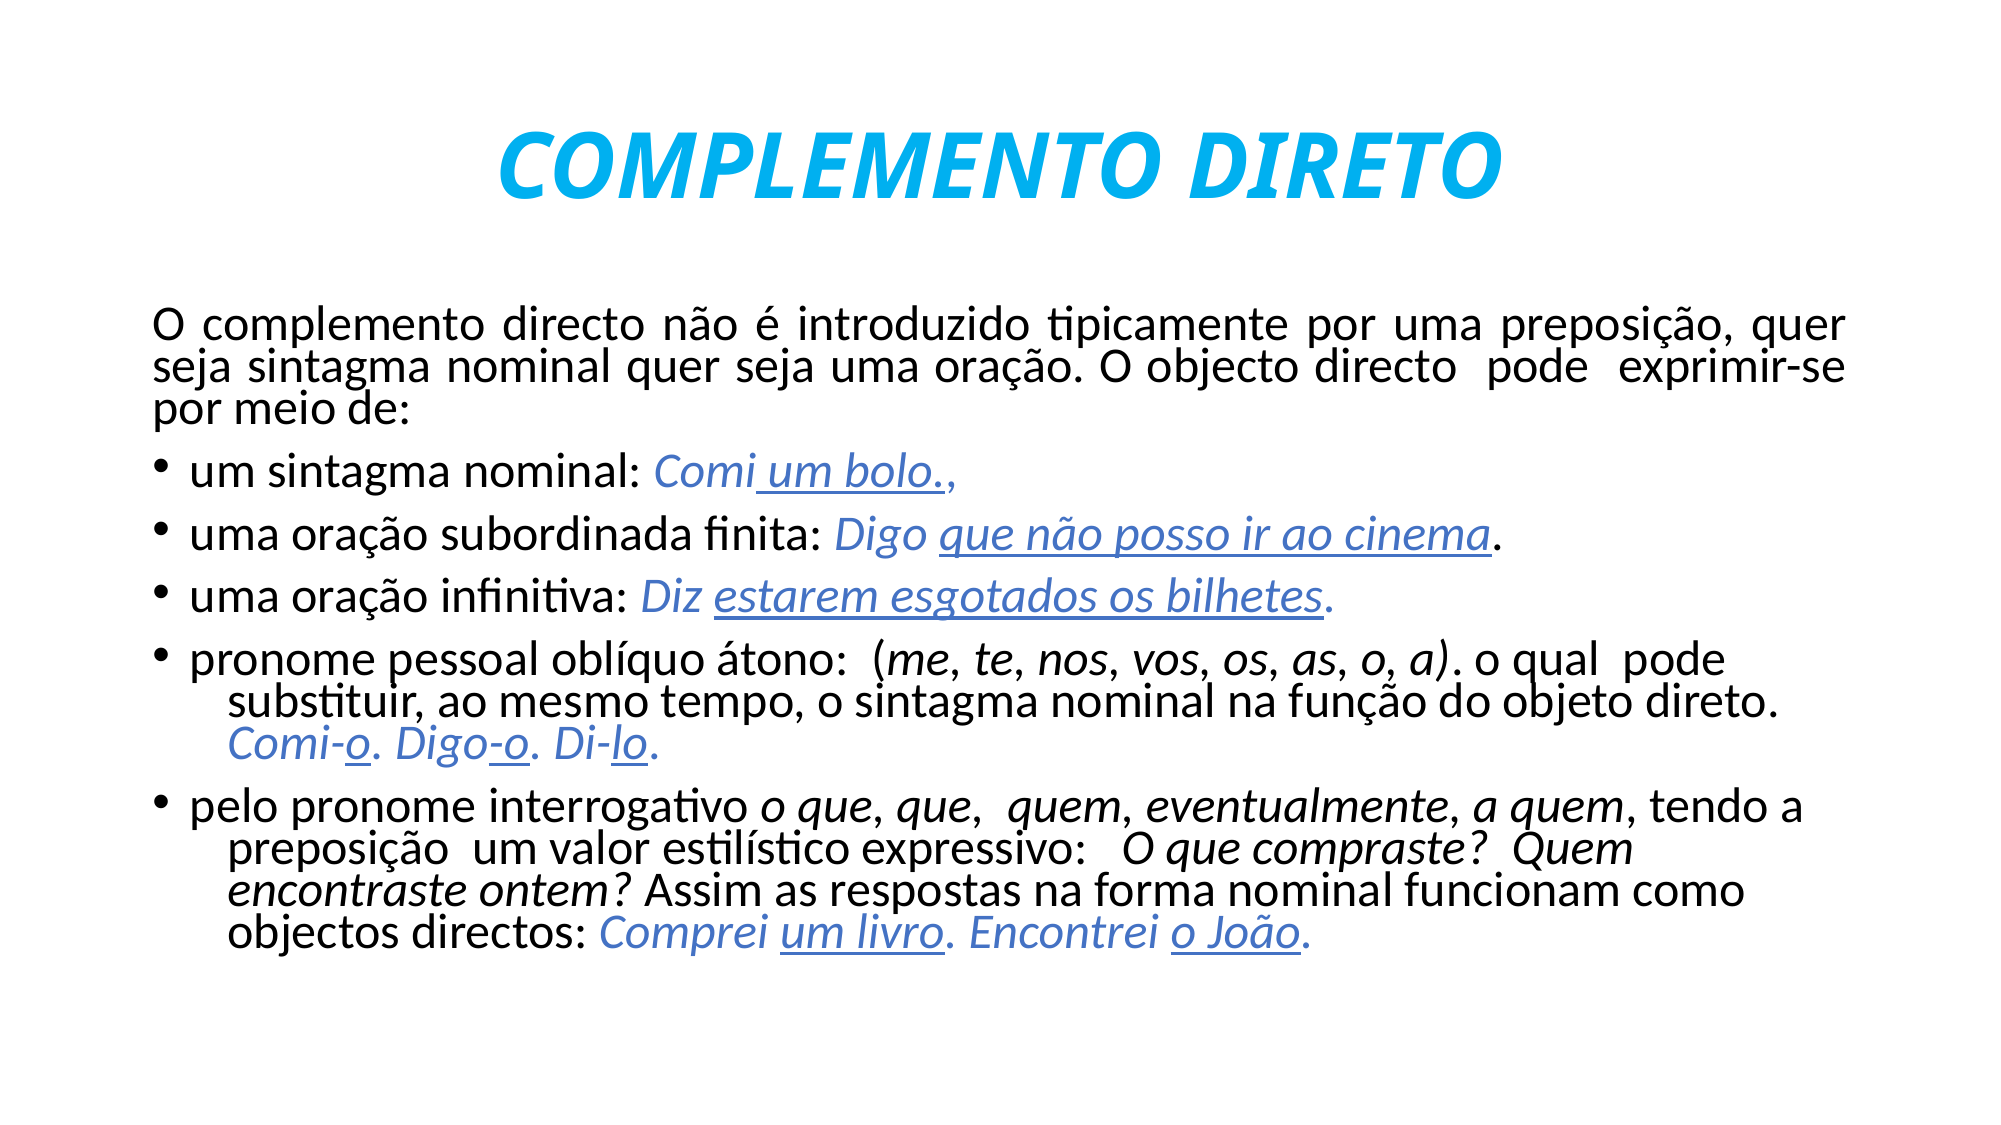

# COMPLEMENTO DIRETO
O complemento directo não é introduzido tipicamente por uma preposição, quer seja sintagma nominal quer seja uma oração. O objecto directo pode exprimir-se por meio de:
um sintagma nominal: Comi um bolo.,
uma oração subordinada finita: Digo que não posso ir ao cinema.
uma oração infinitiva: Diz estarem esgotados os bilhetes.
pronome pessoal oblíquo átono: (me, te, nos, vos, os, as, o, a). o qual pode substituir, ao mesmo tempo, o sintagma nominal na função do objeto direto. Comi-o. Digo-o. Di-lo.
pelo pronome interrogativo o que, que, quem, eventualmente, a quem, tendo a preposição um valor estilístico expressivo: O que compraste? Quem encontraste ontem? Assim as respostas na forma nominal funcionam como objectos directos: Comprei um livro. Encontrei o João.